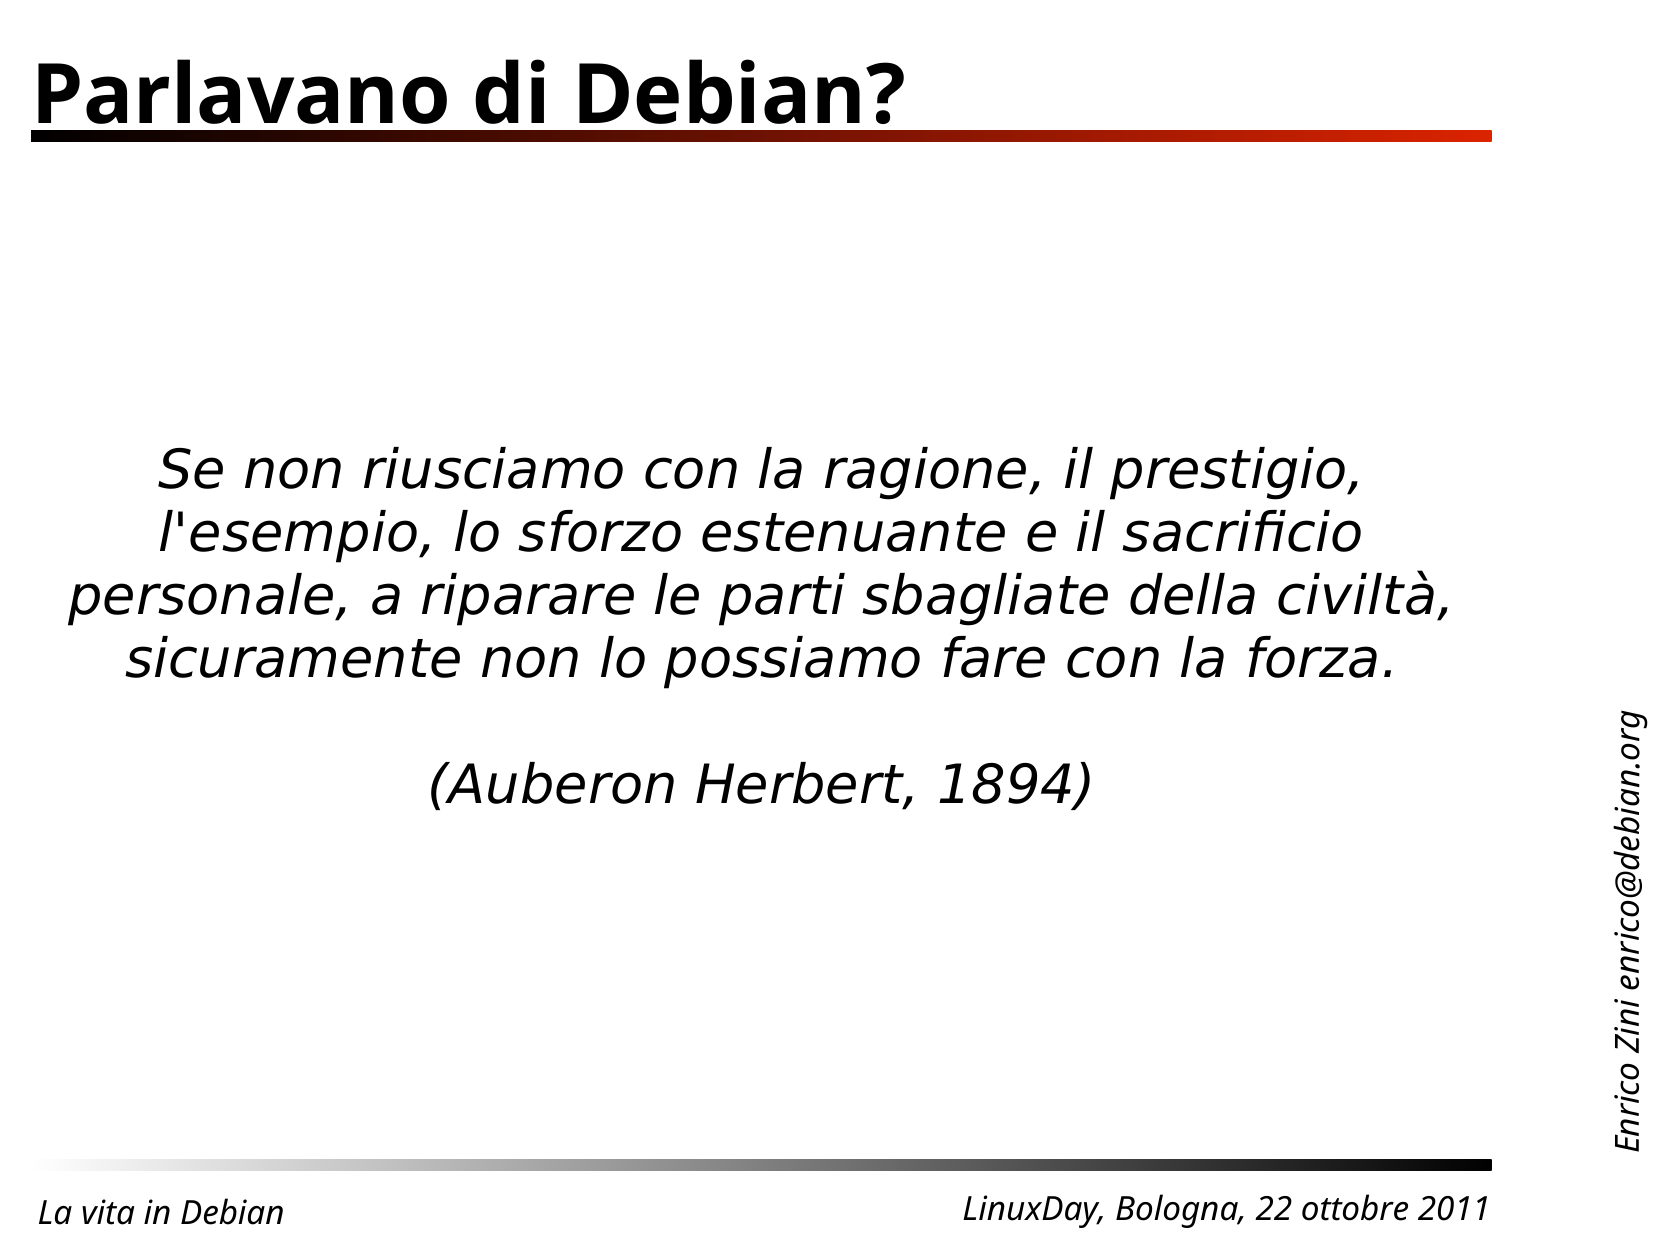

Parlavano di Debian?
Se non riusciamo con la ragione, il prestigio, l'esempio, lo sforzo estenuante e il sacrificio personale, a riparare le parti sbagliate della civiltà, sicuramente non lo possiamo fare con la forza.
(Auberon Herbert, 1894)